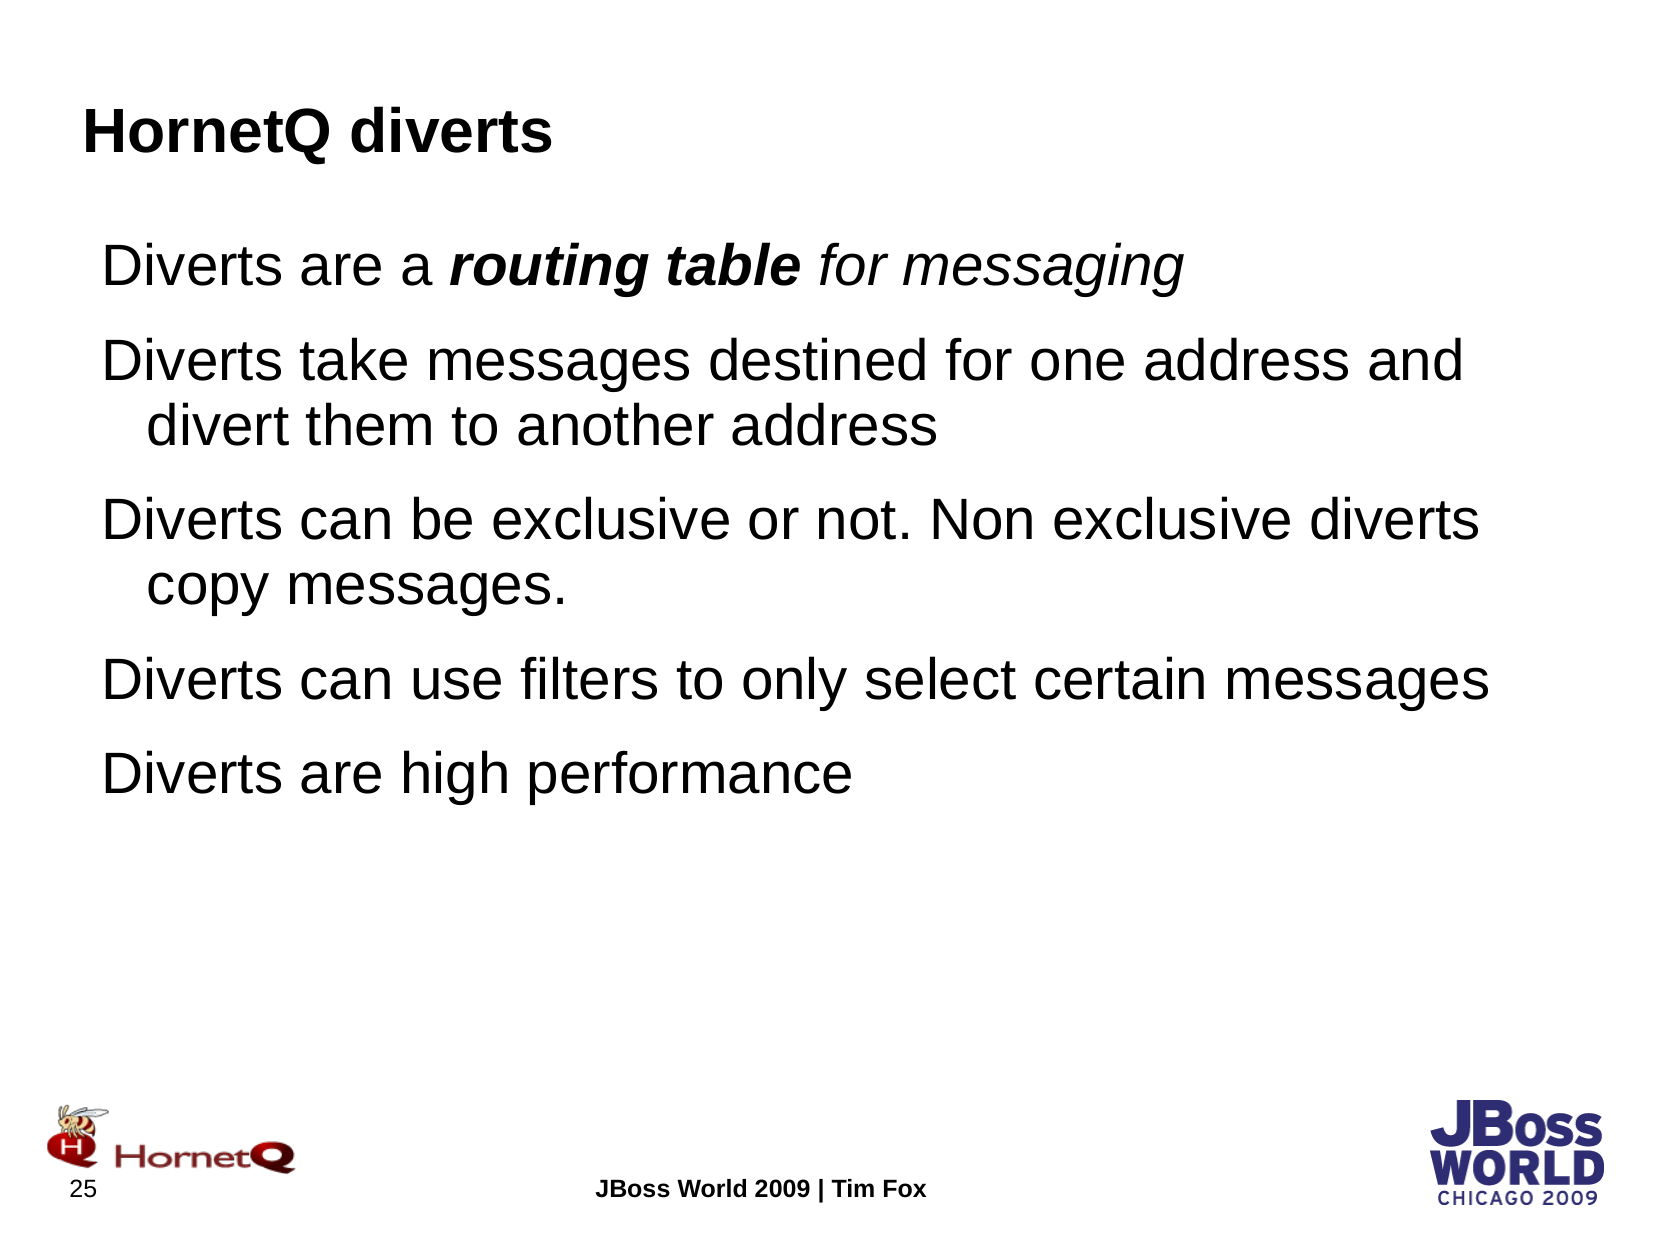

# HornetQ diverts
Diverts are a routing table for messaging
Diverts take messages destined for one address and divert them to another address
Diverts can be exclusive or not. Non exclusive diverts copy messages.
Diverts can use filters to only select certain messages
Diverts are high performance